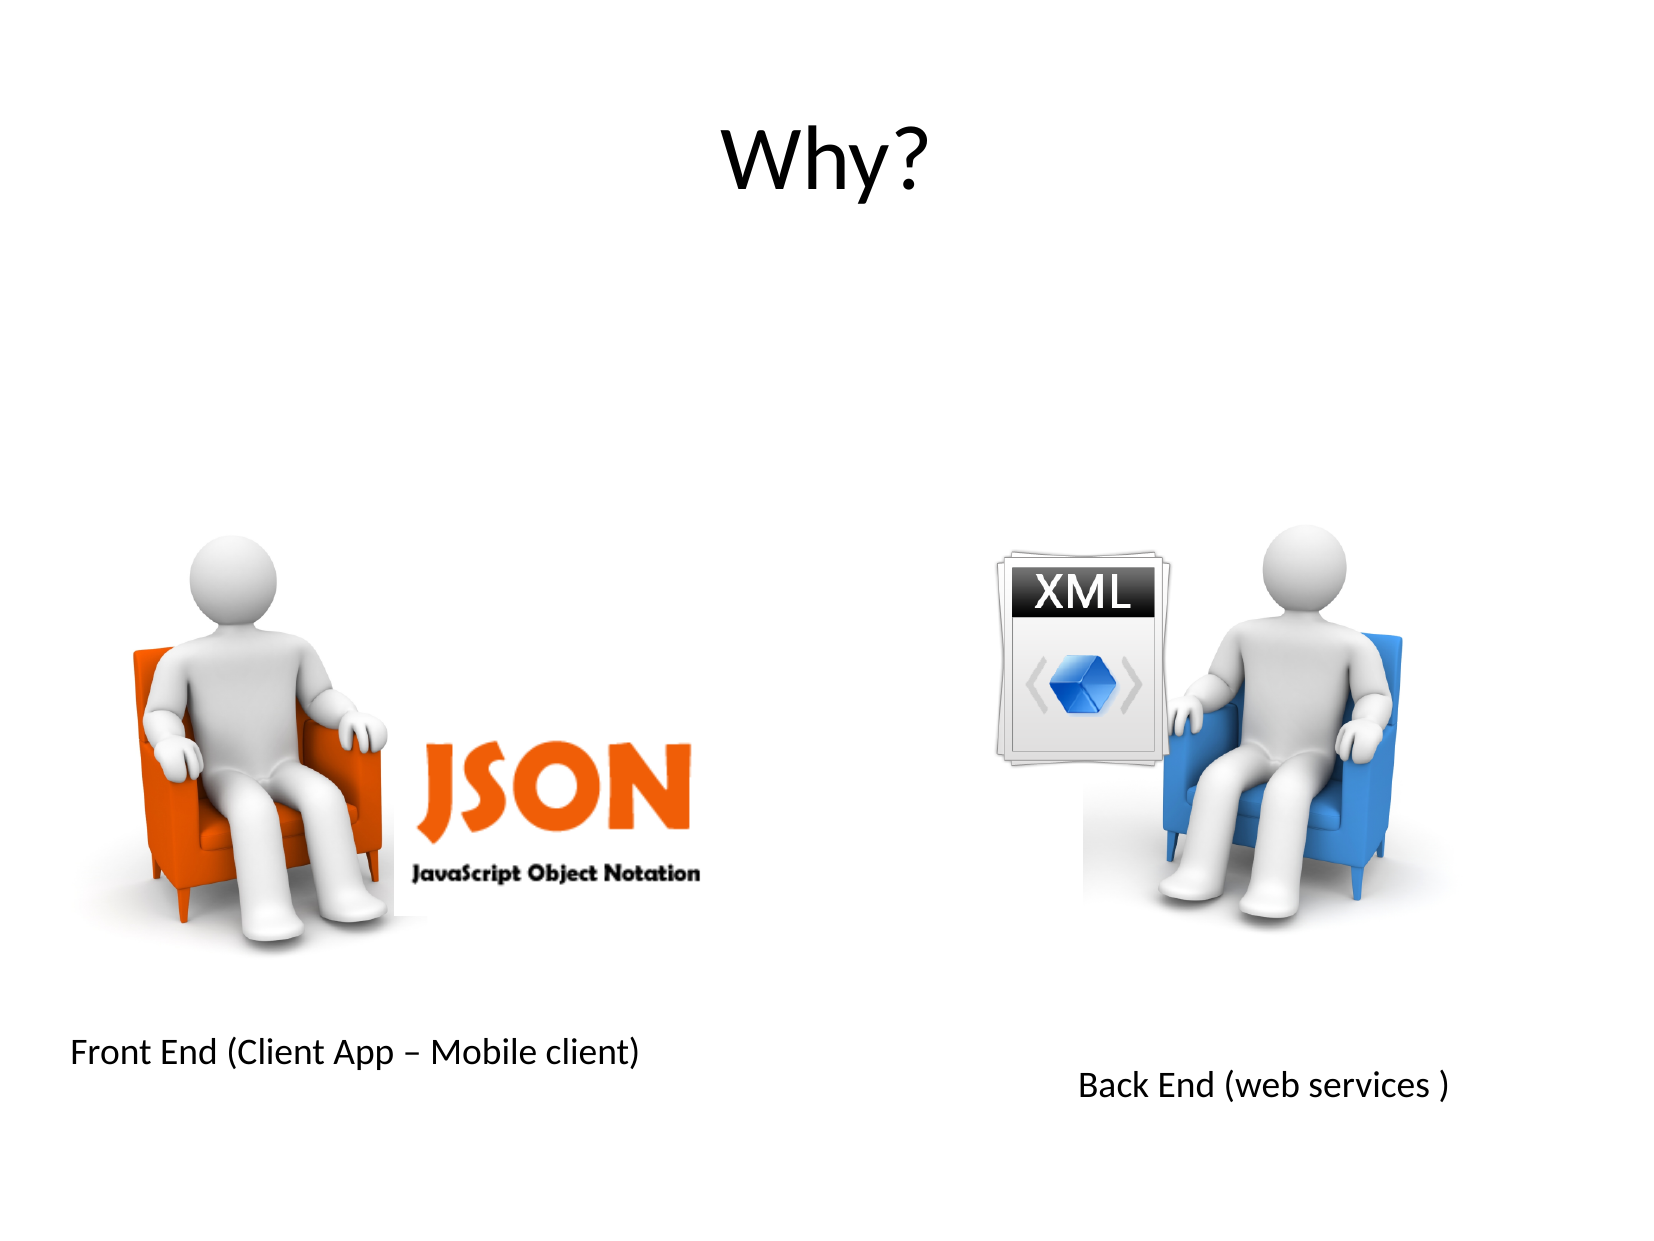

# Why?
Front End (Client App – Mobile client)
Back End (web services )